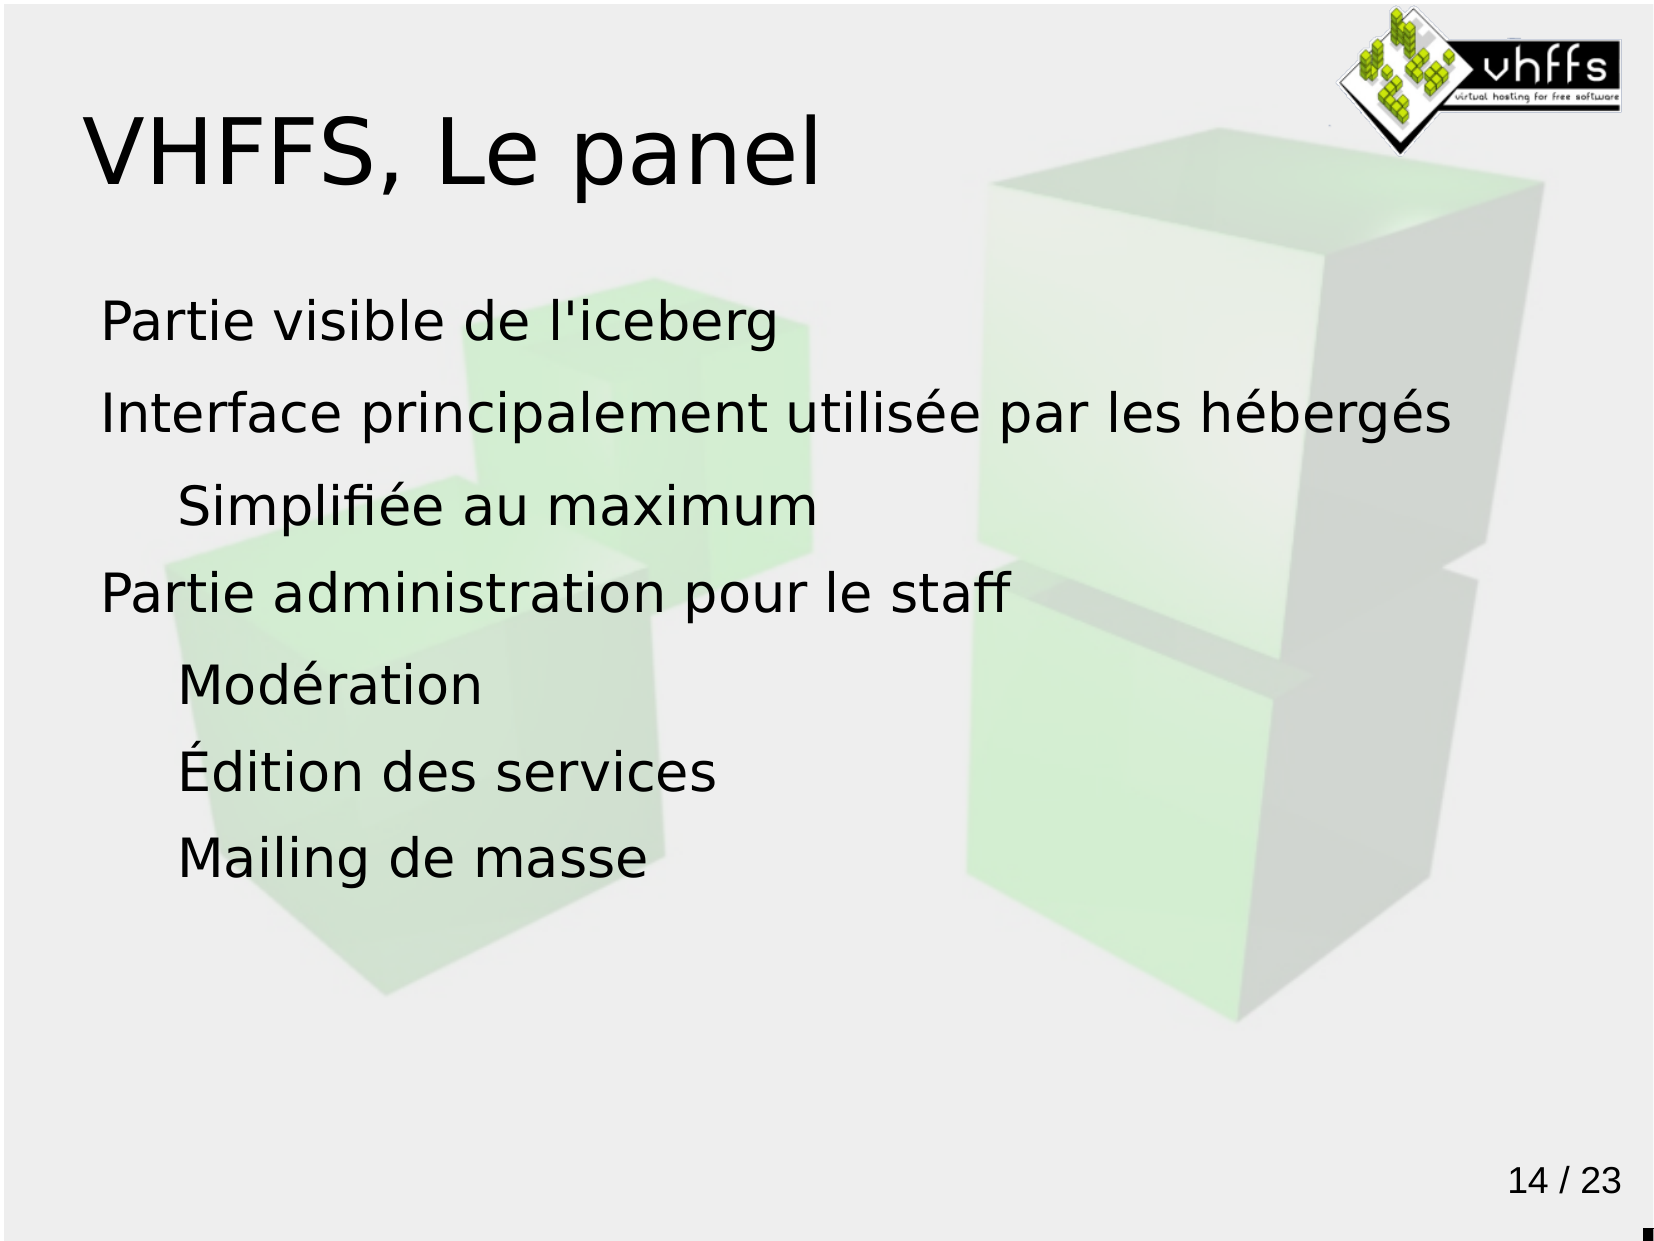

# VHFFS, Le panel
Partie visible de l'iceberg
Interface principalement utilisée par les hébergés
Simplifiée au maximum
Partie administration pour le staff
Modération
Édition des services
Mailing de masse